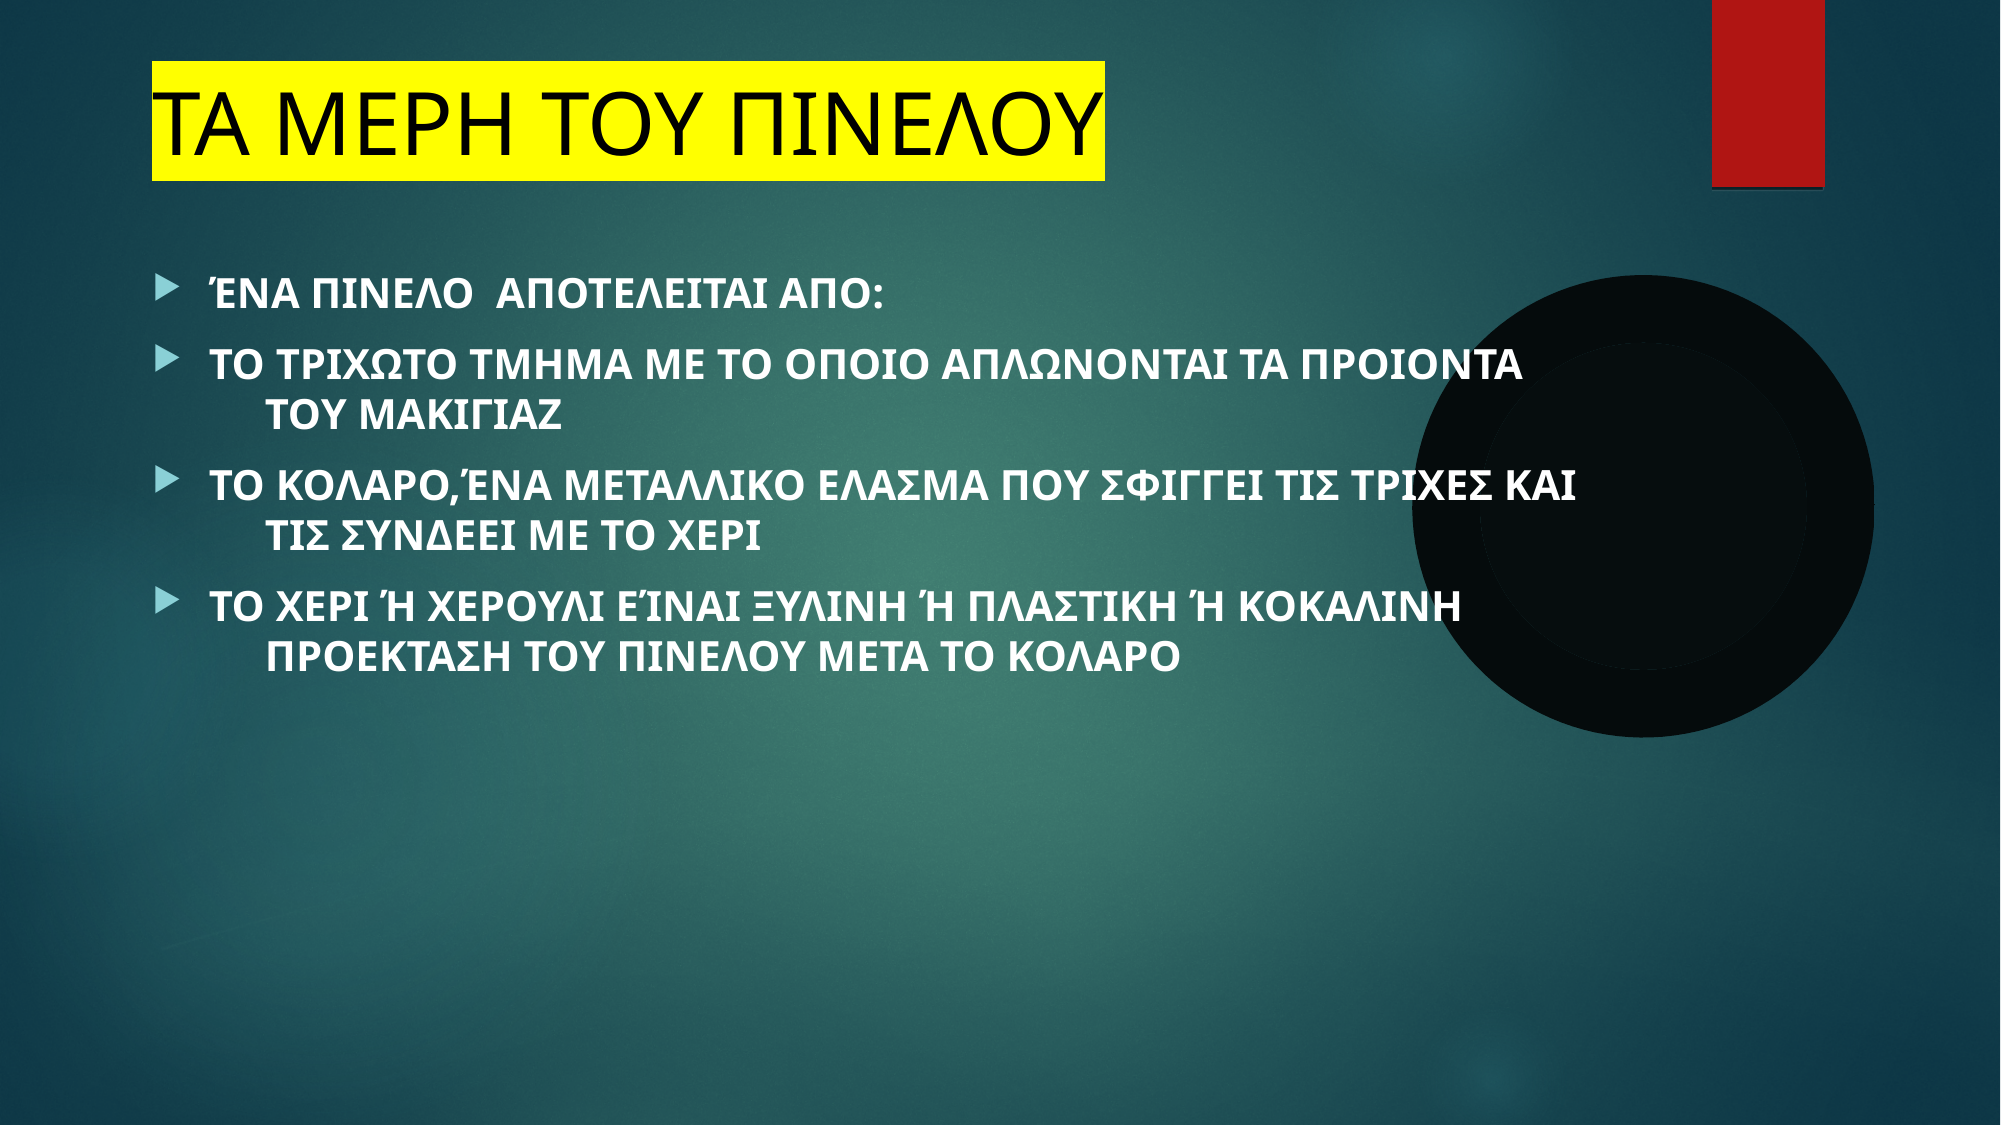

# ΤΑ ΜΕΡΗ ΤΟΥ ΠΙΝΕΛΟΥ
ΈΝΑ ΠΙΝΕΛΟ ΑΠΟΤΕΛΕΙΤΑΙ ΑΠΟ:
ΤΟ ΤΡΙΧΩΤΟ ΤΜΗΜΑ ΜΕ ΤΟ ΟΠΟΙΟ ΑΠΛΩΝΟΝΤΑΙ ΤΑ ΠΡΟΙΟΝΤΑ ΤΟΥ ΜΑΚΙΓΙΑΖ
ΤΟ ΚΟΛΑΡΟ,ΈΝΑ ΜΕΤΑΛΛΙΚΟ ΕΛΑΣΜΑ ΠΟΥ ΣΦΙΓΓΕΙ ΤΙΣ ΤΡΙΧΕΣ ΚΑΙ ΤΙΣ ΣΥΝΔΕΕΙ ΜΕ ΤΟ ΧΕΡΙ
ΤΟ ΧΕΡΙ Ή ΧΕΡΟΥΛΙ ΕΊΝΑΙ ΞΥΛΙΝΗ Ή ΠΛΑΣΤΙΚΗ Ή ΚΟΚΑΛΙΝΗ ΠΡΟΕΚΤΑΣΗ ΤΟΥ ΠΙΝΕΛΟΥ ΜΕΤΑ ΤΟ ΚΟΛΑΡΟ